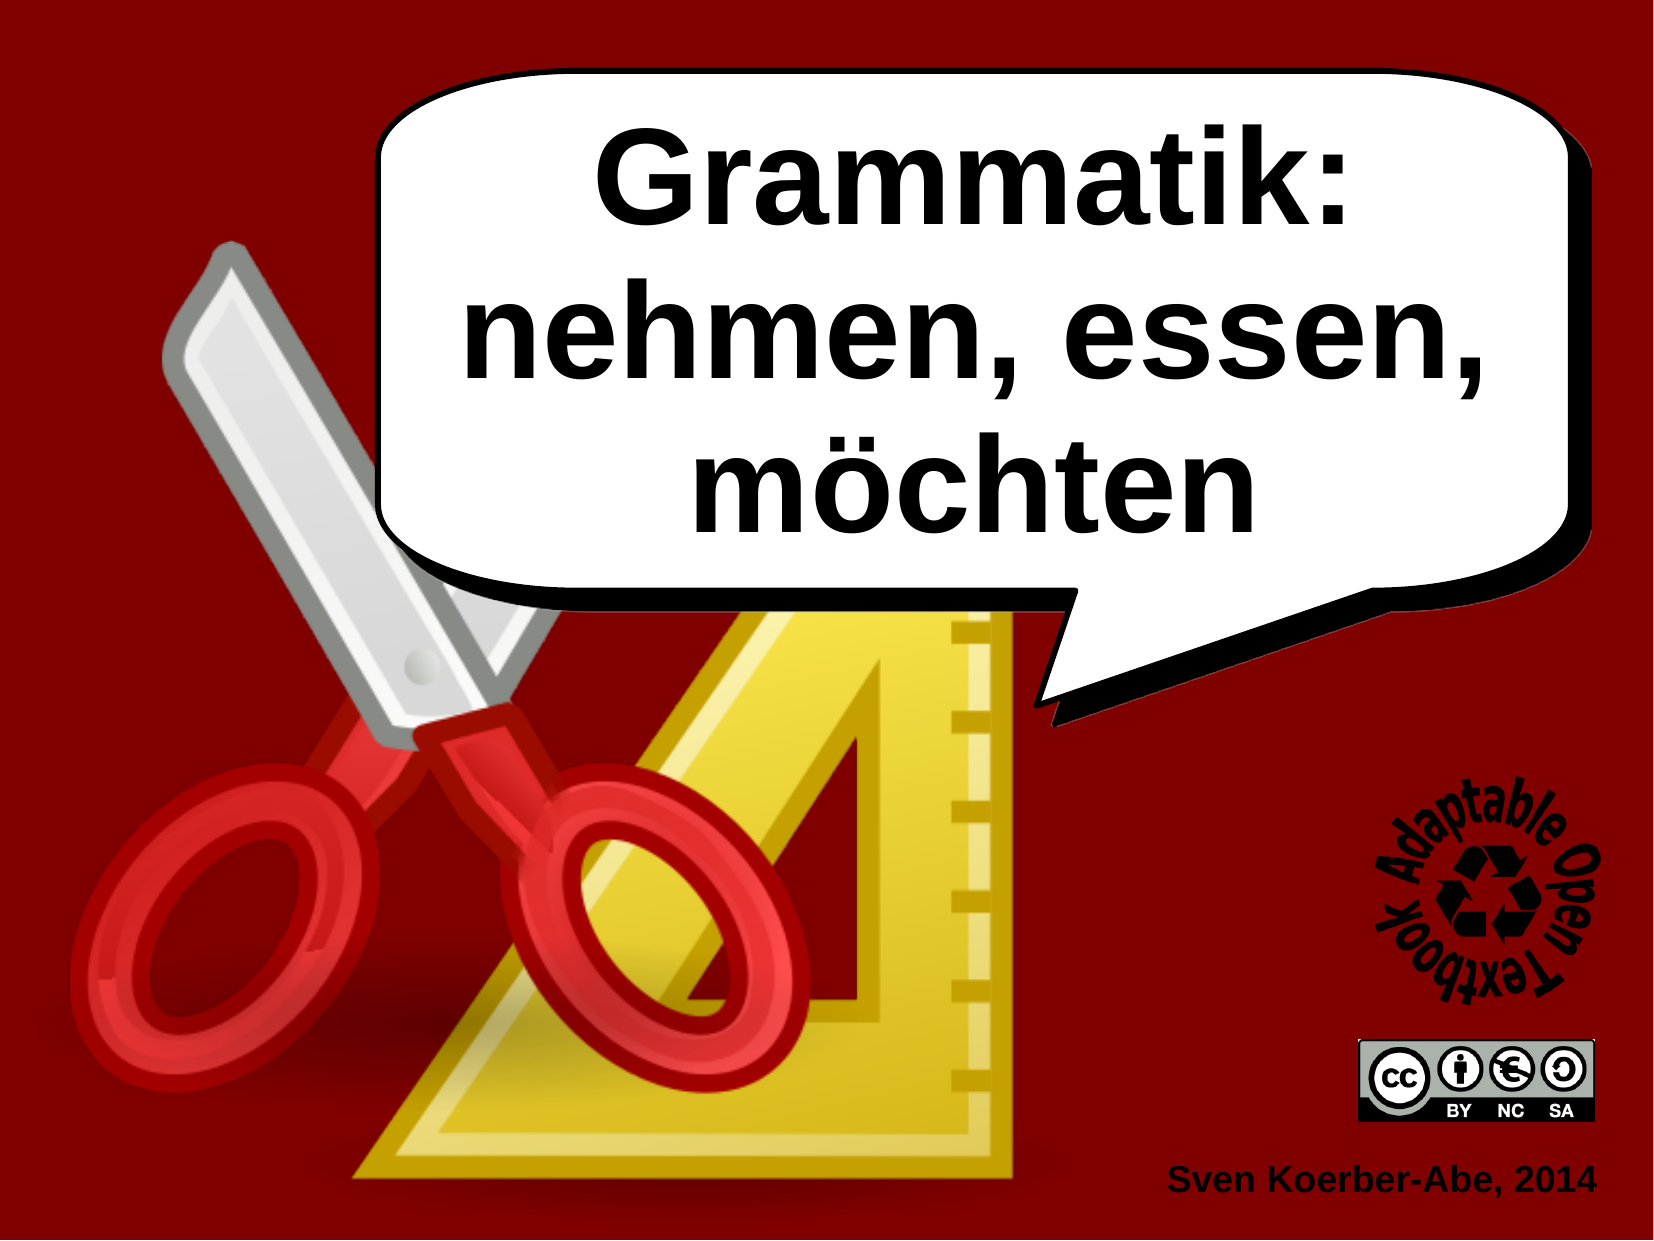

Grammatik:
nehmen, essen,
möchten
Sven Koerber-Abe, 2014